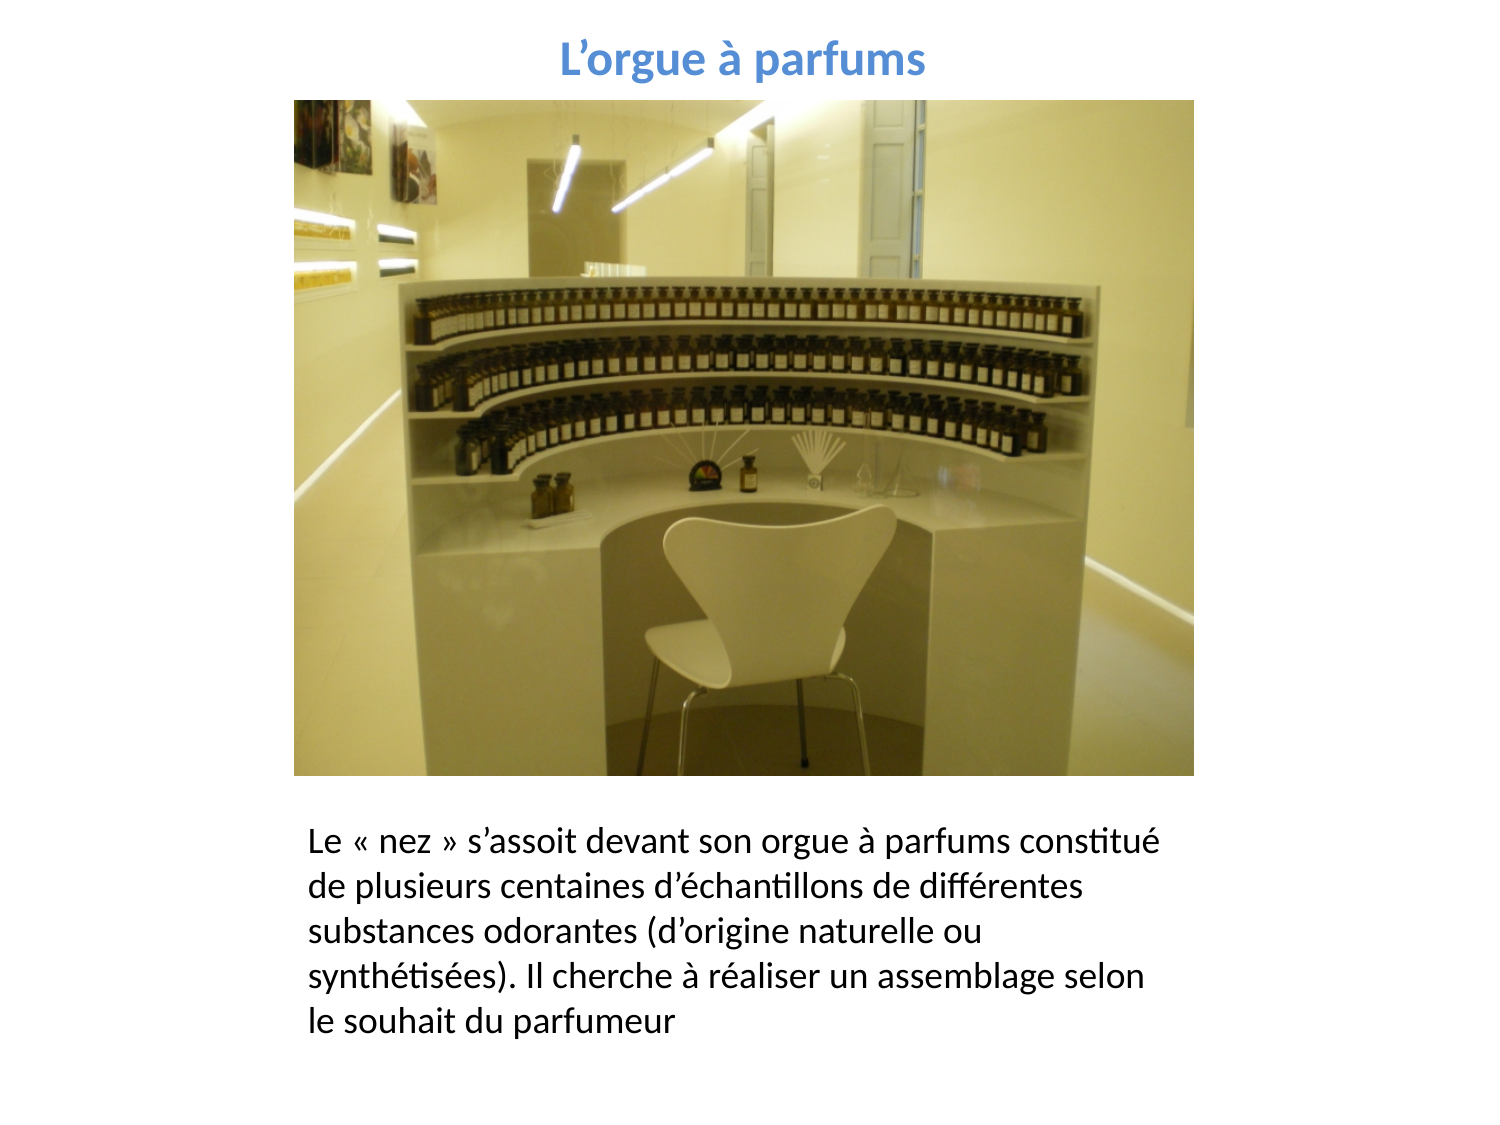

# L’orgue à parfums
Le « nez » s’assoit devant son orgue à parfums constitué de plusieurs centaines d’échantillons de différentes substances odorantes (d’origine naturelle ou synthétisées). Il cherche à réaliser un assemblage selon le souhait du parfumeur